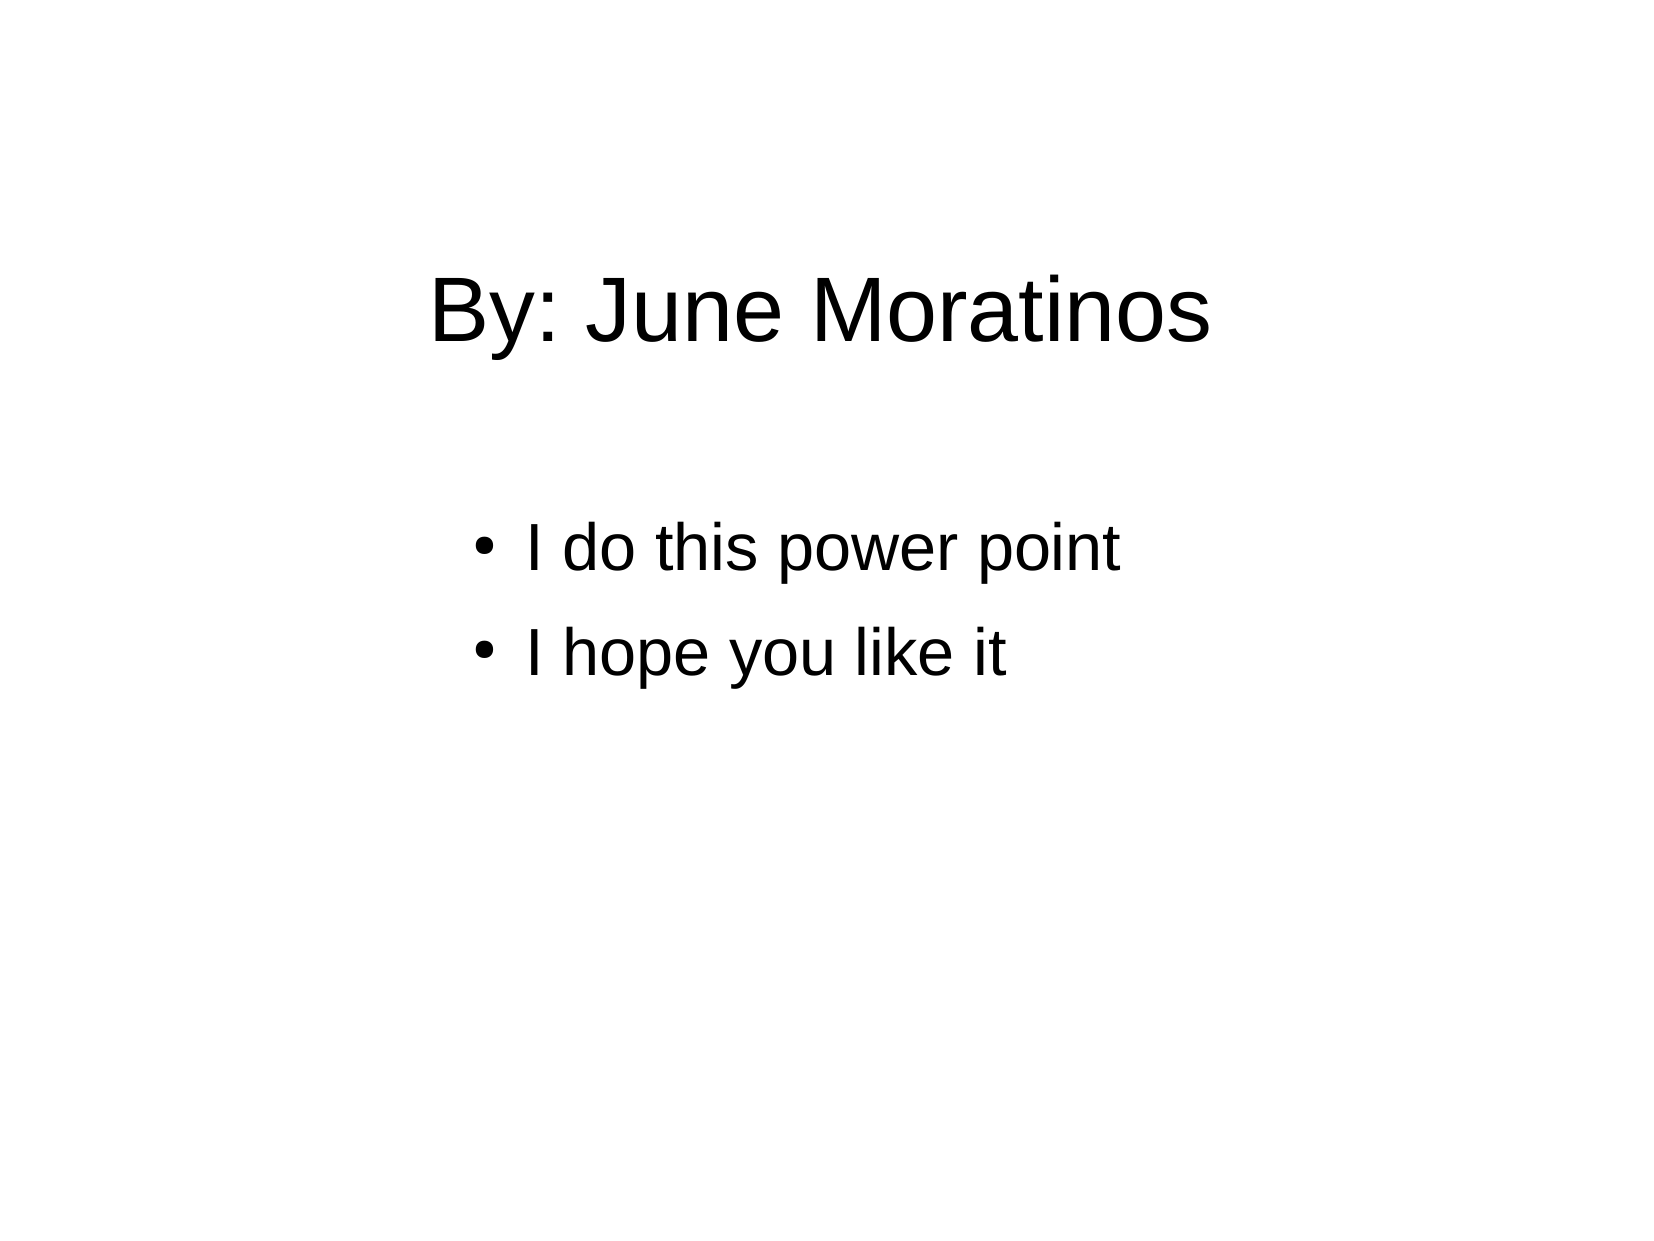

# By: June Moratinos
I do this power point
I hope you like it